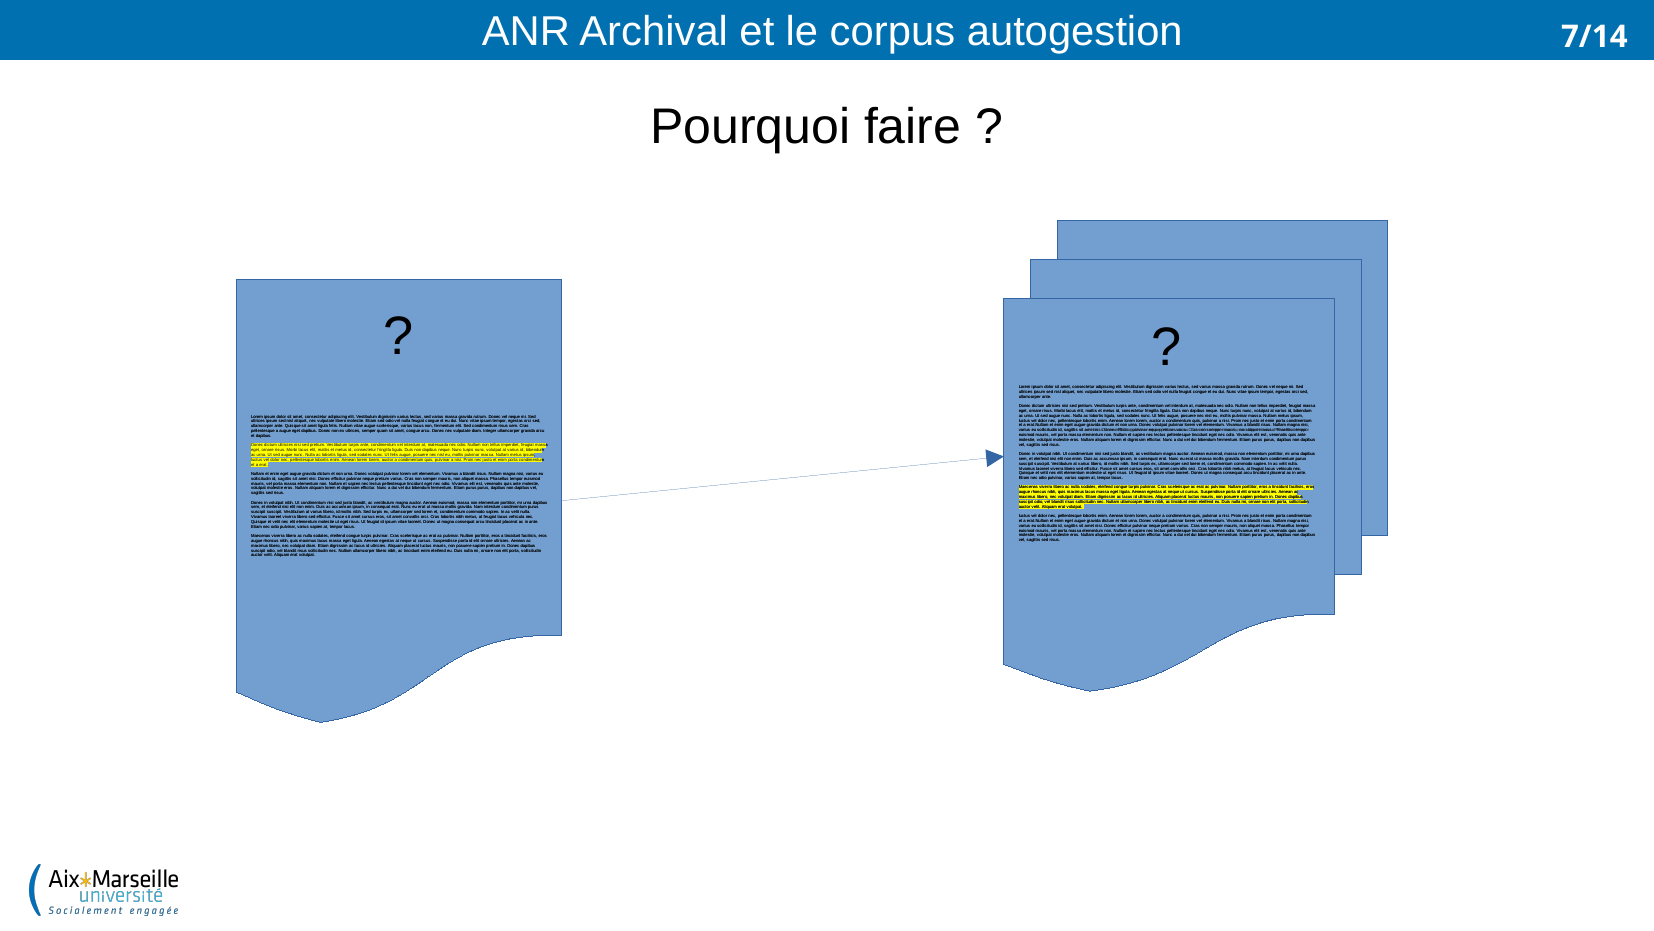

ANR Archival et le corpus autogestion
7/14
Pourquoi faire ?
?
?
Lorem ipsum dolor sit amet, consectetur adipiscing elit. Vestibulum dignissim varius lectus, sed varius massa gravida rutrum. Donec vel neque mi. Sed ultrices ipsum sed nisl aliquet, nec vulputate libero molestie. Etiam sed odio vel nulla feugiat congue et eu dui. Nunc vitae ipsum tempor, egestas orci sed, ullamcorper ante.
Donec dictum ultricies nisi sed pretium. Vestibulum turpis ante, condimentum vel interdum at, malesuada nec odio. Nullam non tellus imperdiet, feugiat massa eget, ornare risus. Morbi lacus elit, mattis et metus id, consectetur fringilla ligula. Duis non dapibus neque. Nunc turpis nunc, volutpat at varius id, bibendum ac urna. Ut sed augue nunc. Nulla ac lobortis ligula, sed sodales nunc. Ut felis augue, posuere nec nisl eu, mollis pulvinar massa. Nullam metus ipsum, luctus vel dolor nec, pellentesque lobortis enim. Aenean lorem lorem, auctor a condimentum quis, pulvinar a nisi. Proin nec justo et enim porta condimentum et a erat.Nullam et enim eget augue gravida dictum et non urna. Donec volutpat pulvinar lorem vel elementum. Vivamus a blandit risus. Nullam magna nisi, varius eu sollicitudin id, sagittis sit amt nisi. Donec efficitur pulvinar neque pretium varius. Cras non semper mauris, non aliquet massa. Phasellus tempor euismod mauris, vel porta massa elementum non. Nullam et sapien nec lectus pellentesque tincidunt eget nec odio. Vivamus elit est, venenatis quis ante molestie, volutpat molestie eros. Nullam aliquam lorem et dignissim efficitur. Nunc a dui vel dui bibendum fermentum. Etiam purus purus, dapibus non dapibus vel, sagittis sed risus.
Donec in volutpat nibh. Ut condimentum nisi sed justo blandit, ac vestibulum magna auctor. Aenean euismod, massa non elementum porttitor, mi urna dapibus sem, et eleifend nisi elit non enim. Duis ac accumsan ipsum, in consequat erat. Nunc eu erat ut massa mollis gravida. Nam interdum condimentum purus suscipit suscipit. Vestibulum at varius libero, id mollis nibh. Sed turpis ex, ullamcorper sed lorem et, condimentum commodo sapien. In ac velit nulla. Vivamus laoreet viverra libero sed efficitur. Fusce sit amet cursus eros, sit amet convallis orci. Cras lobortis nibh metus, at feugiat lacus vehicula nec. Quisque et velit nec elit elementum molestie ut eget risus. Ut feugiat id ipsum vitae laoreet. Donec ut magna consequat arcu tincidunt placerat ac in ante. Etiam nec odio pulvinar, varius sapien at, tempor lacus.
Maecenas viverra libero ac nulla sodales, eleifend congue turpis pulvinar. Cras scelerisque ac erat ac pulvinar. Nullam porttitor, eros a tincidunt facilisis, eros augue rhoncus nibh, quis maximus lacus massa eget ligula. Aenean egestas at neque ut cursus. Suspendisse porta id elit ornare ultricies. Aenean ac maximus libero, nec volutpat diam. Etiam dignissim ac lacus id ultricies. Aliquam placerat luctus mauris, non posuere sapien pretium in. Donec dapibus suscipit odio, vel blandit risus sollicitudin nec. Nullam ullamcorper libero nibh, ac tincidunt enim eleifend eu. Duis nulla mi, ornare non elit porta, sollicitudin auctor velit. Aliquam erat volutpat.
luctus vel dolor nec, pellentesque lobortis enim. Aenean lorem lorem, auctor a condimentum quis, pulvinar a nisi. Proin nec justo et enim porta condimentum et a erat.Nullam et enim eget augue gravida dictum et non urna. Donec volutpat pulvinar lorem vel elementum. Vivamus a blandit risus. Nullam magna nisi, varius eu sollicitudin id, sagittis sit amet nisi. Donec efficitur pulvinar neque pretium varius. Cras non semper mauris, non aliquet massa. Phasellus tempor euismod mauris, vel porta massa elementum non. Nullam et sapien nec lectus pellentesque tincidunt eget nec odio. Vivamus elit est, venenatis quis ante molestie, volutpat molestie eros. Nullam aliquam lorem et dignissim efficitur. Nunc a dui vel dui bibendum fermentum. Etiam purus purus, dapibus non dapibus vel, sagittis sed risus.
Lorem ipsum dolor sit amet, consectetur adipiscing elit. Vestibulum dignissim varius lectus, sed varius massa gravida rutrum. Donec vel neque mi. Sed ultrices ipsum sed nisl aliquet, nec vulputate libero molestie. Etiam sed odio vel nulla feugiat congue et eu dui. Nunc vitae ipsum tempor, egestas orci sed, ullamcorper ante.
Donec dictum ultricies nisi sed pretium. Vestibulum turpis ante, condimentum vel interdum at, malesuada nec odio. Nullam non tellus imperdiet, feugiat massa eget, ornare risus. Morbi lacus elit, mattis et metus id, consectetur fringilla ligula. Duis non dapibus neque. Nunc turpis nunc, volutpat at varius id, bibendum ac urna. Ut sed augue nunc. Nulla ac lobortis ligula, sed sodales nunc. Ut felis augue, posuere nec nisl eu, mollis pulvinar massa. Nullam metus ipsum, luctus vel dolor nec, pellentesque lobortis enim. Aenean lorem lorem, auctor a condimentum quis, pulvinar a nisi. Proin nec justo et enim porta condimentum et a erat.Nullam et enim eget augue gravida dictum et non urna. Donec volutpat pulvinar lorem vel elementum. Vivamus a blandit risus. Nullam magna nisi, varius eu sollicitudin id, sagittis sit amet nisi. Donec efficitur pulvinar neque pretium varius. Cras non semper mauris, non aliquet massa. Phasellus tempor euismod mauris, vel porta massa elementum non. Nullam et sapien nec lectus pellentesque tincidunt eget nec odio. Vivamus elit est, venenatis quis ante molestie, volutpat molestie eros. Nullam aliquam lorem et dignissim efficitur. Nunc a dui vel dui bibendum fermentum. Etiam purus purus, dapibus non dapibus vel, sagittis sed risus.
Donec in volutpat nibh. Ut condimentum nisi sed justo blandit, ac vestibulum magna auctor. Aenean euismod, massa non elementum porttitor, mi urna dapibus sem, et eleifend nisi elit non enim. Duis ac accumsan ipsum, in consequat erat. Nunc eu erat ut massa mollis gravida. Nam interdum condimentum purus suscipit suscipit. Vestibulum at varius libero, id mollis nibh. Sed turpis ex, ullamcorper sed lorem et, condimentum commodo sapien. In ac velit nulla. Vivamus laoreet viverra libero sed efficitur. Fusce sit amet cursus eros, sit amet convallis orci. Cras lobortis nibh metus, at feugiat lacus vehicula nec. Quisque et velit nec elit elementum molestie ut eget risus. Ut feugiat id ipsum vitae laoreet. Donec ut magna consequat arcu tincidunt placerat ac in ante. Etiam nec odio pulvinar, varius sapien at, tempor lacus.
Maecenas viverra libero ac nulla sodales, eleifend congue turpis pulvinar. Cras scelerisque ac erat ac pulvinar. Nullam porttitor, eros a tincidunt facilisis, eros augue rhoncus nibh, quis maximus lacus massa eget ligula. Aenean egestas at neque ut cursus. Suspendisse porta id elit ornare ultricies. Aenean ac maximus libero, nec volutpat diam. Etiam dignissim ac lacus id ultricies. Aliquam placerat luctus mauris, non posuere sapien pretium in. Donec dapibus suscipit odio, vel blandit risus sollicitudin nec. Nullam ullamcorper libero nibh, ac tincidunt enim eleifend eu. Duis nulla mi, ornare non elit porta, sollicitudin auctor velit. Aliquam erat volutpat.
luctus vel dolor nec, pellentesque lobortis enim. Aenean lorem lorem, auctor a condimentum quis, pulvinar a nisi. Proin nec justo et enim porta condimentum et a erat.Nullam et enim eget augue gravida dictum et non urna. Donec volutpat pulvinar lorem vel elementum. Vivamus a blandit risus. Nullam magna nisi, varius eu sollicitudin id, sagittis sit amet nisi. Donec efficitur pulvinar neque pretium varius. Cras non semper mauris, non aliquet massa. Phasellus tempor euismod mauris, vel porta massa elementum non. Nullam et sapien nec lectus pellentesque tincidunt eget nec odio. Vivamus elit est, venenatis quis ante molestie, volutpat molestie eros. Nullam aliquam lorem et dignissim efficitur. Nunc a dui vel dui bibendum fermentum. Etiam purus purus, dapibus non dapibus vel, sagittis sed risus.
Lorem ipsum dolor sit amet, consectetur adipiscing elit. Vestibulum dignissim varius lectus, sed varius massa gravida rutrum. Donec vel neque mi. Sed ultrices ipsum sed nisl aliquet, nec vulputate libero molestie. Etiam sed odio vel nulla feugiat congue et eu dui. Nunc vitae ipsum tempor, egestas orci sed, ullamcorper ante. Quisque sit amet ligula felis. Nullam vitae augue scelerisque, varius lacus non, fermentum elit. Sed condimentum risus sem. Cras pellentesque a augue eget dapibus. Donec non ex ultrices, semper quam sit amet, congue arcu. Donec nec vulputate diam. Integer ullamcorper gravida arcu et dapibus.
Donec dictum ultricies nisi sed pretium. Vestibulum turpis ante, condimentum vel interdum at, malesuada nec odio. Nullam non tellus imperdiet, feugiat massa eget, ornare risus. Morbi lacus elit, mattis et metus id, consectetur fringilla ligula. Duis non dapibus neque. Nunc turpis nunc, volutpat at varius id, bibendum ac urna. Ut sed augue nunc. Nulla ac lobortis ligula, sed sodales nunc. Ut felis augue, posuere nec nisl eu, mollis pulvinar massa. Nullam metus ipsum, luctus vel dolor nec, pellentesque lobortis enim. Aenean lorem lorem, auctor a condimentum quis, pulvinar a nisi. Proin nec justo et enim porta condimentum et a erat.
Nullam et enim eget augue gravida dictum et non urna. Donec volutpat pulvinar lorem vel elementum. Vivamus a blandit risus. Nullam magna nisi, varius eu sollicitudin id, sagittis sit amet nisi. Donec efficitur pulvinar neque pretium varius. Cras non semper mauris, non aliquet massa. Phasellus tempor euismod mauris, vel porta massa elementum non. Nullam et sapien nec lectus pellentesque tincidunt eget nec odio. Vivamus elit est, venenatis quis ante molestie, volutpat molestie eros. Nullam aliquam lorem et dignissim efficitur. Nunc a dui vel dui bibendum fermentum. Etiam purus purus, dapibus non dapibus vel, sagittis sed risus.
Donec in volutpat nibh. Ut condimentum nisi sed justo blandit, ac vestibulum magna auctor. Aenean euismod, massa non elementum porttitor, mi urna dapibus sem, et eleifend nisi elit non enim. Duis ac accumsan ipsum, in consequat erat. Nunc eu erat ut massa mollis gravida. Nam interdum condimentum purus suscipit suscipit. Vestibulum at varius libero, id mollis nibh. Sed turpis ex, ullamcorper sed lorem et, condimentum commodo sapien. In ac velit nulla. Vivamus laoreet viverra libero sed efficitur. Fusce sit amet cursus eros, sit amet convallis orci. Cras lobortis nibh metus, at feugiat lacus vehicula nec. Quisque et velit nec elit elementum molestie ut eget risus. Ut feugiat id ipsum vitae laoreet. Donec ut magna consequat arcu tincidunt placerat ac in ante. Etiam nec odio pulvinar, varius sapien at, tempor lacus.
Maecenas viverra libero ac nulla sodales, eleifend congue turpis pulvinar. Cras scelerisque ac erat ac pulvinar. Nullam porttitor, eros a tincidunt facilisis, eros augue rhoncus nibh, quis maximus lacus massa eget ligula. Aenean egestas at neque ut cursus. Suspendisse porta id elit ornare ultricies. Aenean ac maximus libero, nec volutpat diam. Etiam dignissim ac lacus id ultricies. Aliquam placerat luctus mauris, non posuere sapien pretium in. Donec dapibus suscipit odio, vel blandit risus sollicitudin nec. Nullam ullamcorper libero nibh, ac tincidunt enim eleifend eu. Duis nulla mi, ornare non elit porta, sollicitudin auctor velit. Aliquam erat volutpat.
Lorem ipsum dolor sit amet, consectetur adipiscing elit. Vestibulum dignissim varius lectus, sed varius massa gravida rutrum. Donec vel neque mi. Sed ultrices ipsum sed nisl aliquet, nec vulputate libero molestie. Etiam sed odio vel nulla feugiat congue et eu dui. Nunc vitae ipsum tempor, egestas orci sed, ullamcorper ante. Quisque sit amet ligula felis. Nullam vitae augue scelerisque, varius lacus non, fermentum elit. Sed condimentum risus sem. Cras pellentesque a augue eget dapibus. Donec non ex ultrices, semper quam sit amet, congue arcu. Donec nec vulputate diam. Integer ullamcorper gravida arcu et dapibus.
Donec dictum ultricies nisi sed pretium. Vestibulum turpis ante, condimentum vel interdum at, malesuada nec odio. Nullam non tellus imperdiet, feugiat massa eget, ornare risus. Morbi lacus elit, mattis et metus id, consectetur fringilla ligula. Duis non dapibus neque. Nunc turpis nunc, volutpat at varius id, bibendum ac urna. Ut sed augue nunc. Nulla ac lobortis ligula, sed sodales nunc. Ut felis augue, posuere nec nisl eu, mollis pulvinar massa. Nullam metus ipsum, luctus vel dolor nec, pellentesque lobortis enim. Aenean lorem lorem, auctor a condimentum quis, pulvinar a nisi. Proin nec justo et enim porta condimentum et a erat.
Nullam et enim eget augue gravida dictum et non urna. Donec volutpat pulvinar lorem vel elementum. Vivamus a blandit risus. Nullam magna nisi, varius eu sollicitudin id, sagittis sit amet nisi. Donec efficitur pulvinar neque pretium varius. Cras non semper mauris, non aliquet massa. Phasellus tempor euismod mauris, vel porta massa elementum non. Nullam et sapien nec lectus pellentesque tincidunt eget nec odio. Vivamus elit est, venenatis quis ante molestie, volutpat molestie eros. Nullam aliquam lorem et dignissim efficitur. Nunc a dui vel dui bibendum fermentum. Etiam purus purus, dapibus non dapibus vel, sagittis sed risus.
Donec in volutpat nibh. Ut condimentum nisi sed justo blandit, ac vestibulum magna auctor. Aenean euismod, massa non elementum porttitor, mi urna dapibus sem, et eleifend nisi elit non enim. Duis ac accumsan ipsum, in consequat erat. Nunc eu erat ut massa mollis gravida. Nam interdum condimentum purus suscipit suscipit. Vestibulum at varius libero, id mollis nibh. Sed turpis ex, ullamcorper sed lorem et, condimentum commodo sapien. In ac velit nulla. Vivamus laoreet viverra libero sed efficitur. Fusce sit amet cursus eros, sit amet convallis orci. Cras lobortis nibh metus, at feugiat lacus vehicula nec. Quisque et velit nec elit elementum molestie ut eget risus. Ut feugiat id ipsum vitae laoreet. Donec ut magna consequat arcu tincidunt placerat ac in ante. Etiam nec odio pulvinar, varius sapien at, tempor lacus.
Maecenas viverra libero ac nulla sodales, eleifend congue turpis pulvinar. Cras scelerisque ac erat ac pulvinar. Nullam porttitor, eros a tincidunt facilisis, eros augue rhoncus nibh, quis maximus lacus massa eget ligula. Aenean egestas at neque ut cursus. Suspendisse porta id elit ornare ultricies. Aenean ac maximus libero, nec volutpat diam. Etiam dignissim ac lacus id ultricies. Aliquam placerat luctus mauris, non posuere sapien pretium in. Donec dapibus suscipit odio, vel blandit risus sollicitudin nec. Nullam ullamcorper libero nibh, ac tincidunt enim eleifend eu. Duis nulla mi, ornare non elit porta, sollicitudin auctor velit. Aliquam erat volutpat.